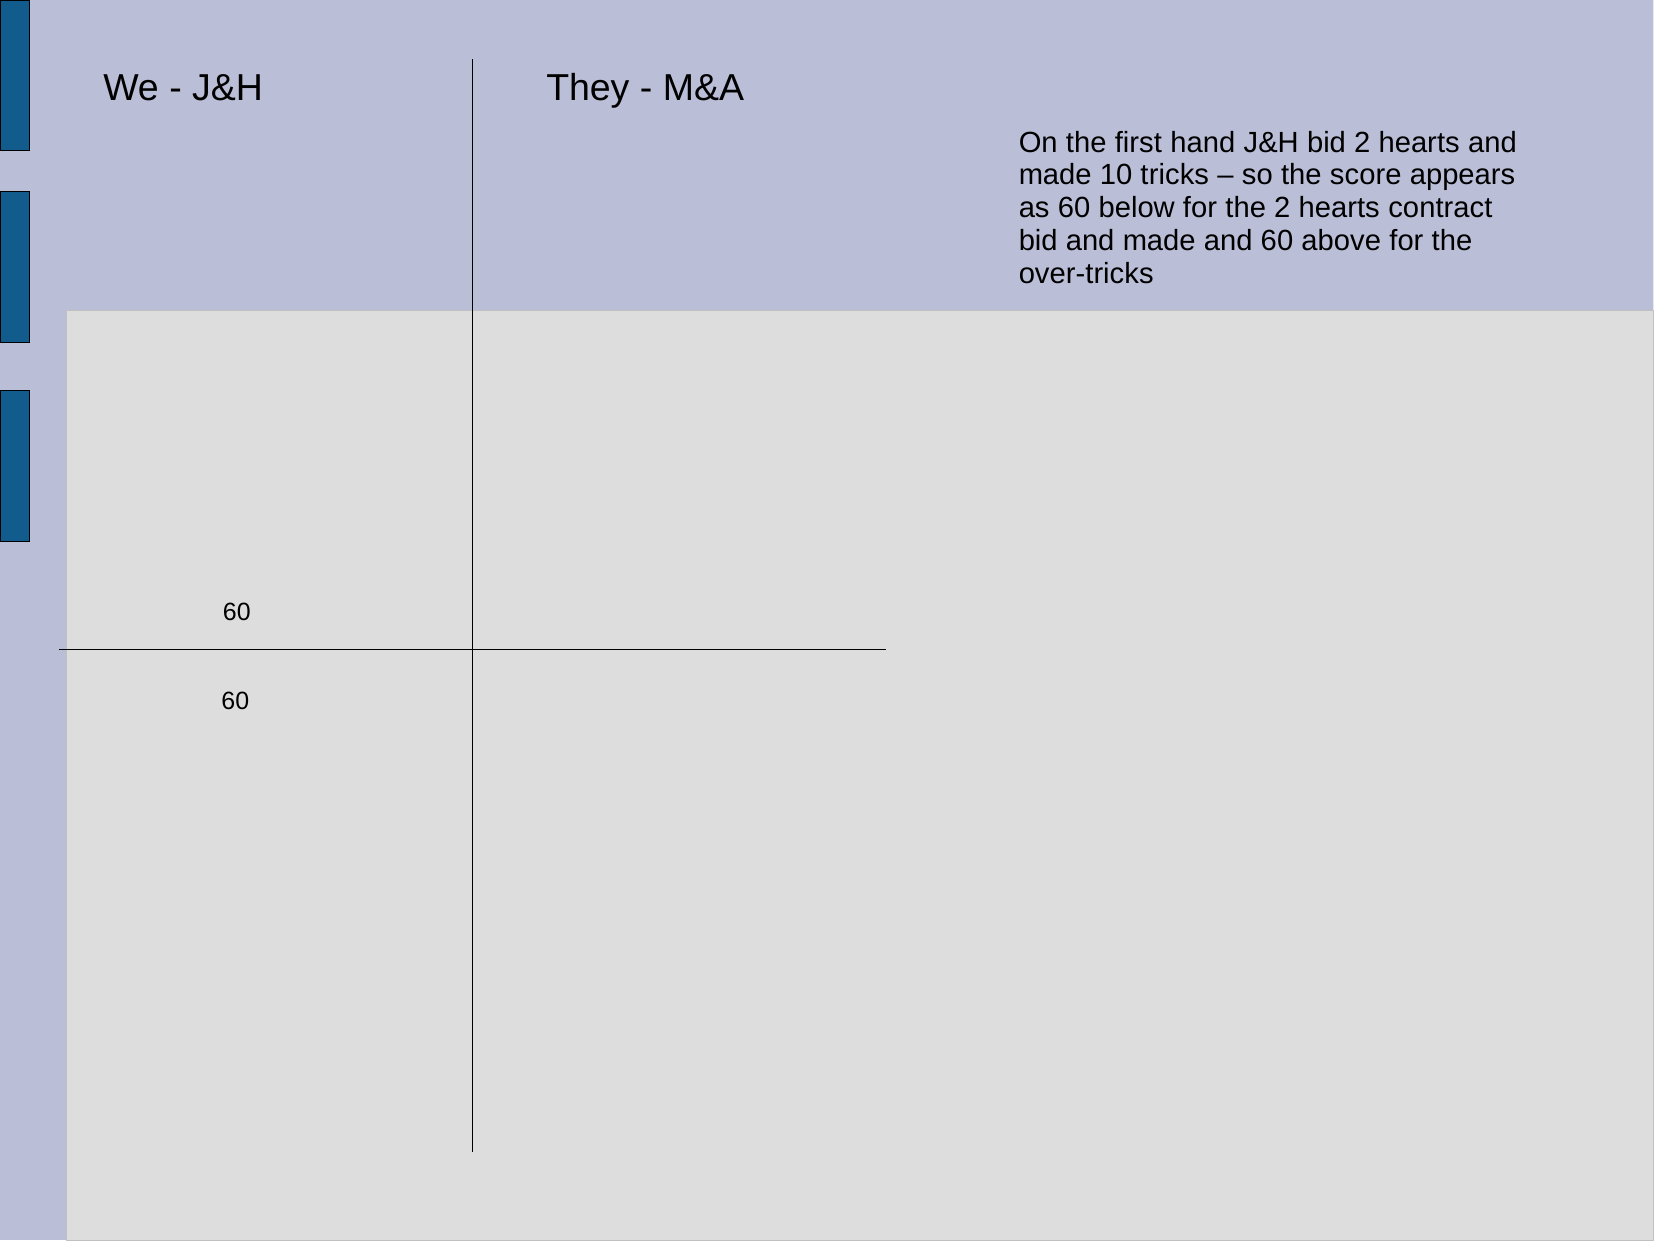

We - J&H
They - M&A
On the first hand J&H bid 2 hearts and made 10 tricks – so the score appears as 60 below for the 2 hearts contract bid and made and 60 above for the over-tricks
60
60